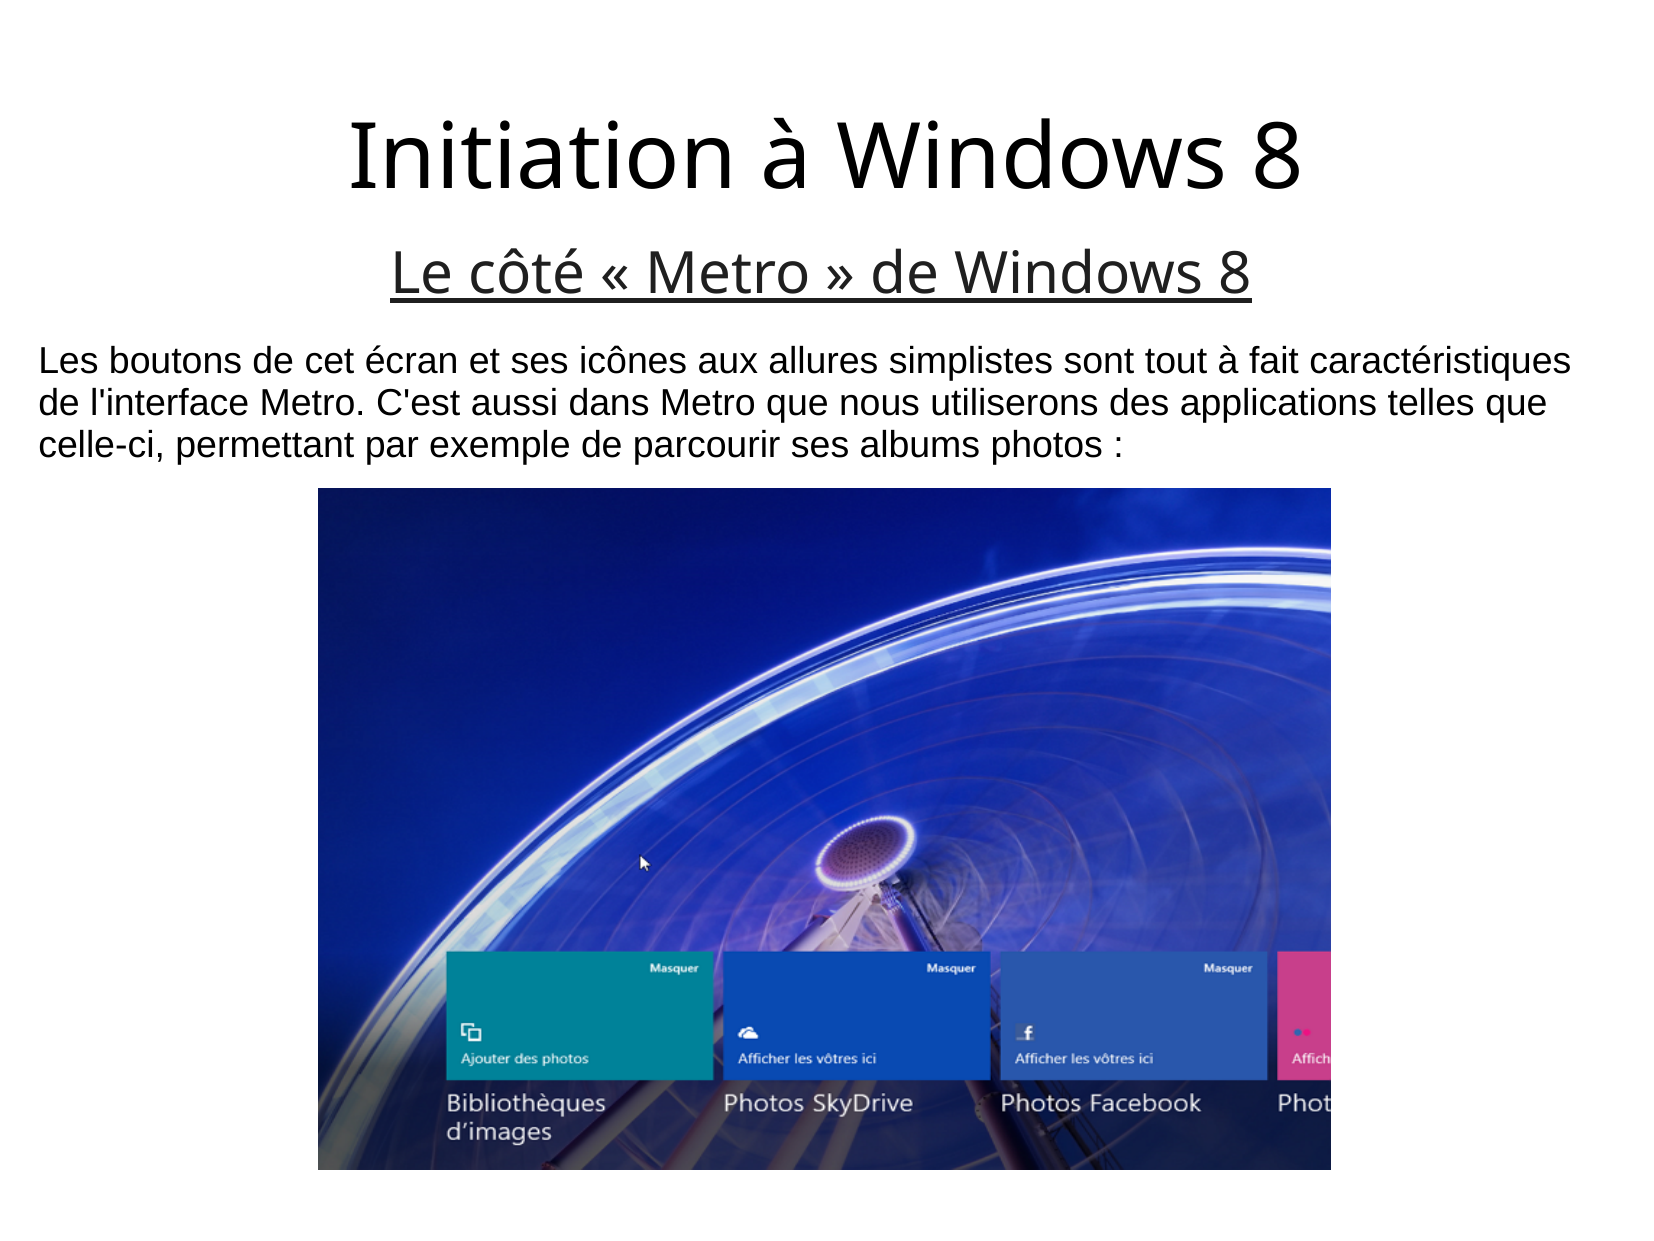

# Initiation à Windows 8
Le côté « Metro » de Windows 8
Les boutons de cet écran et ses icônes aux allures simplistes sont tout à fait caractéristiques de l'interface Metro. C'est aussi dans Metro que nous utiliserons des applications telles que celle-ci, permettant par exemple de parcourir ses albums photos :